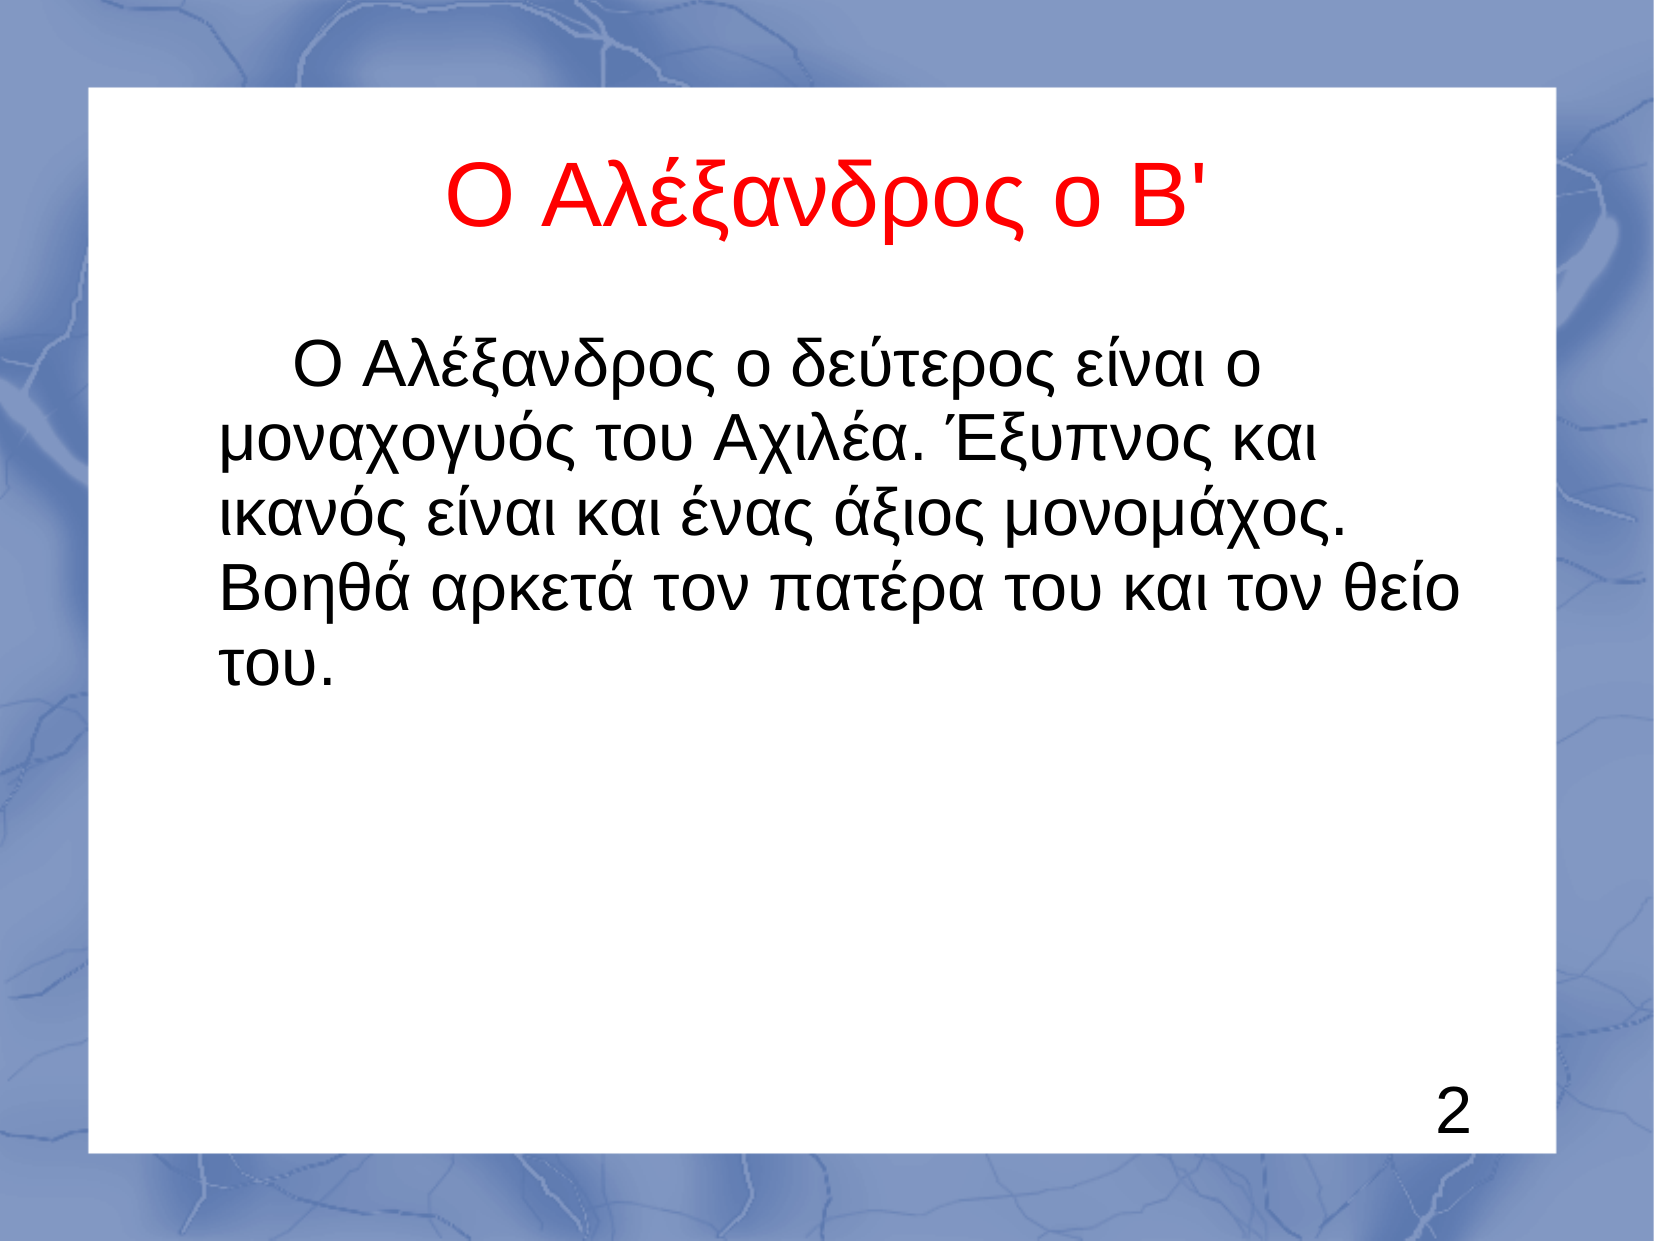

# Ο Αλέξανδρος ο Β'
 Ο Αλέξανδρος ο δεύτερος είναι ο μοναχογυός του Αχιλέα. Έξυπνος και ικανός είναι και ένας άξιος μονομάχος. Βοηθά αρκετά τον πατέρα του και τον θείο του. 2